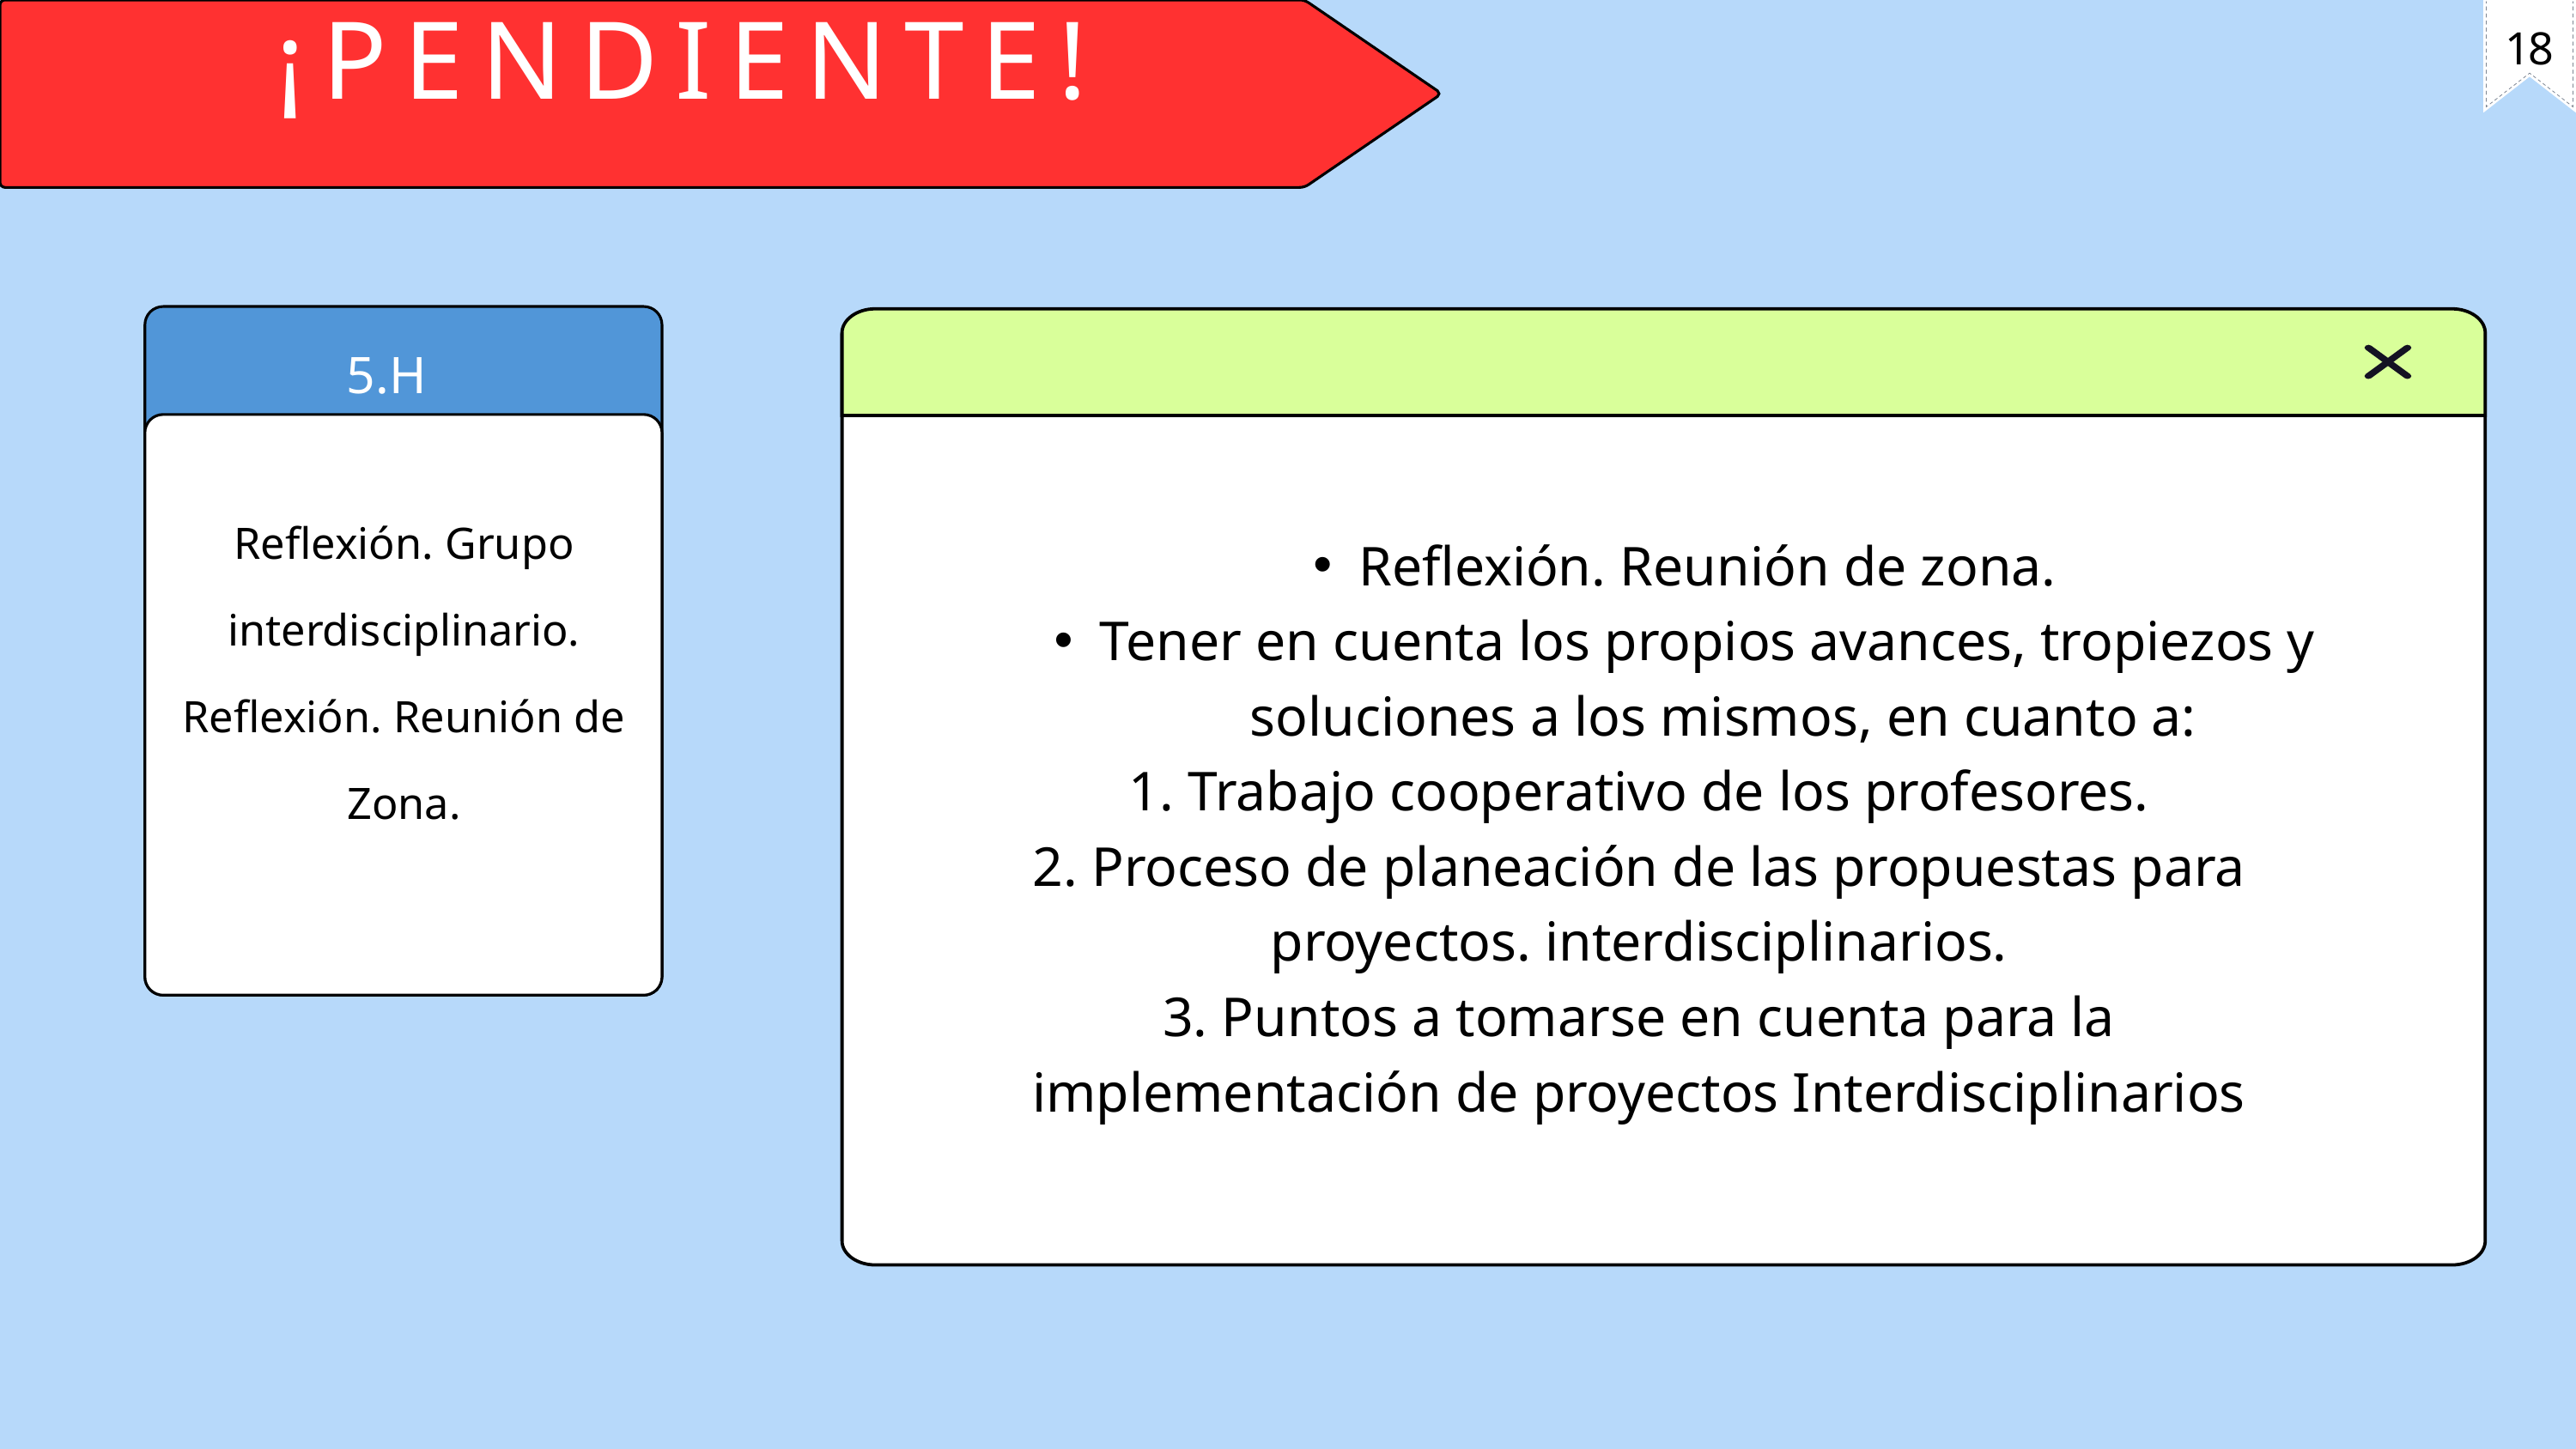

¡PENDIENTE!
18
5.H
Reflexión. Grupo
interdisciplinario.
Reflexión. Reunión de Zona.
Reflexión. Reunión de zona.
Tener en cuenta los propios avances, tropiezos y soluciones a los mismos, en cuanto a:
1. Trabajo cooperativo de los profesores.
2. Proceso de planeación de las propuestas para proyectos. interdisciplinarios.
3. Puntos a tomarse en cuenta para la
implementación de proyectos Interdisciplinarios